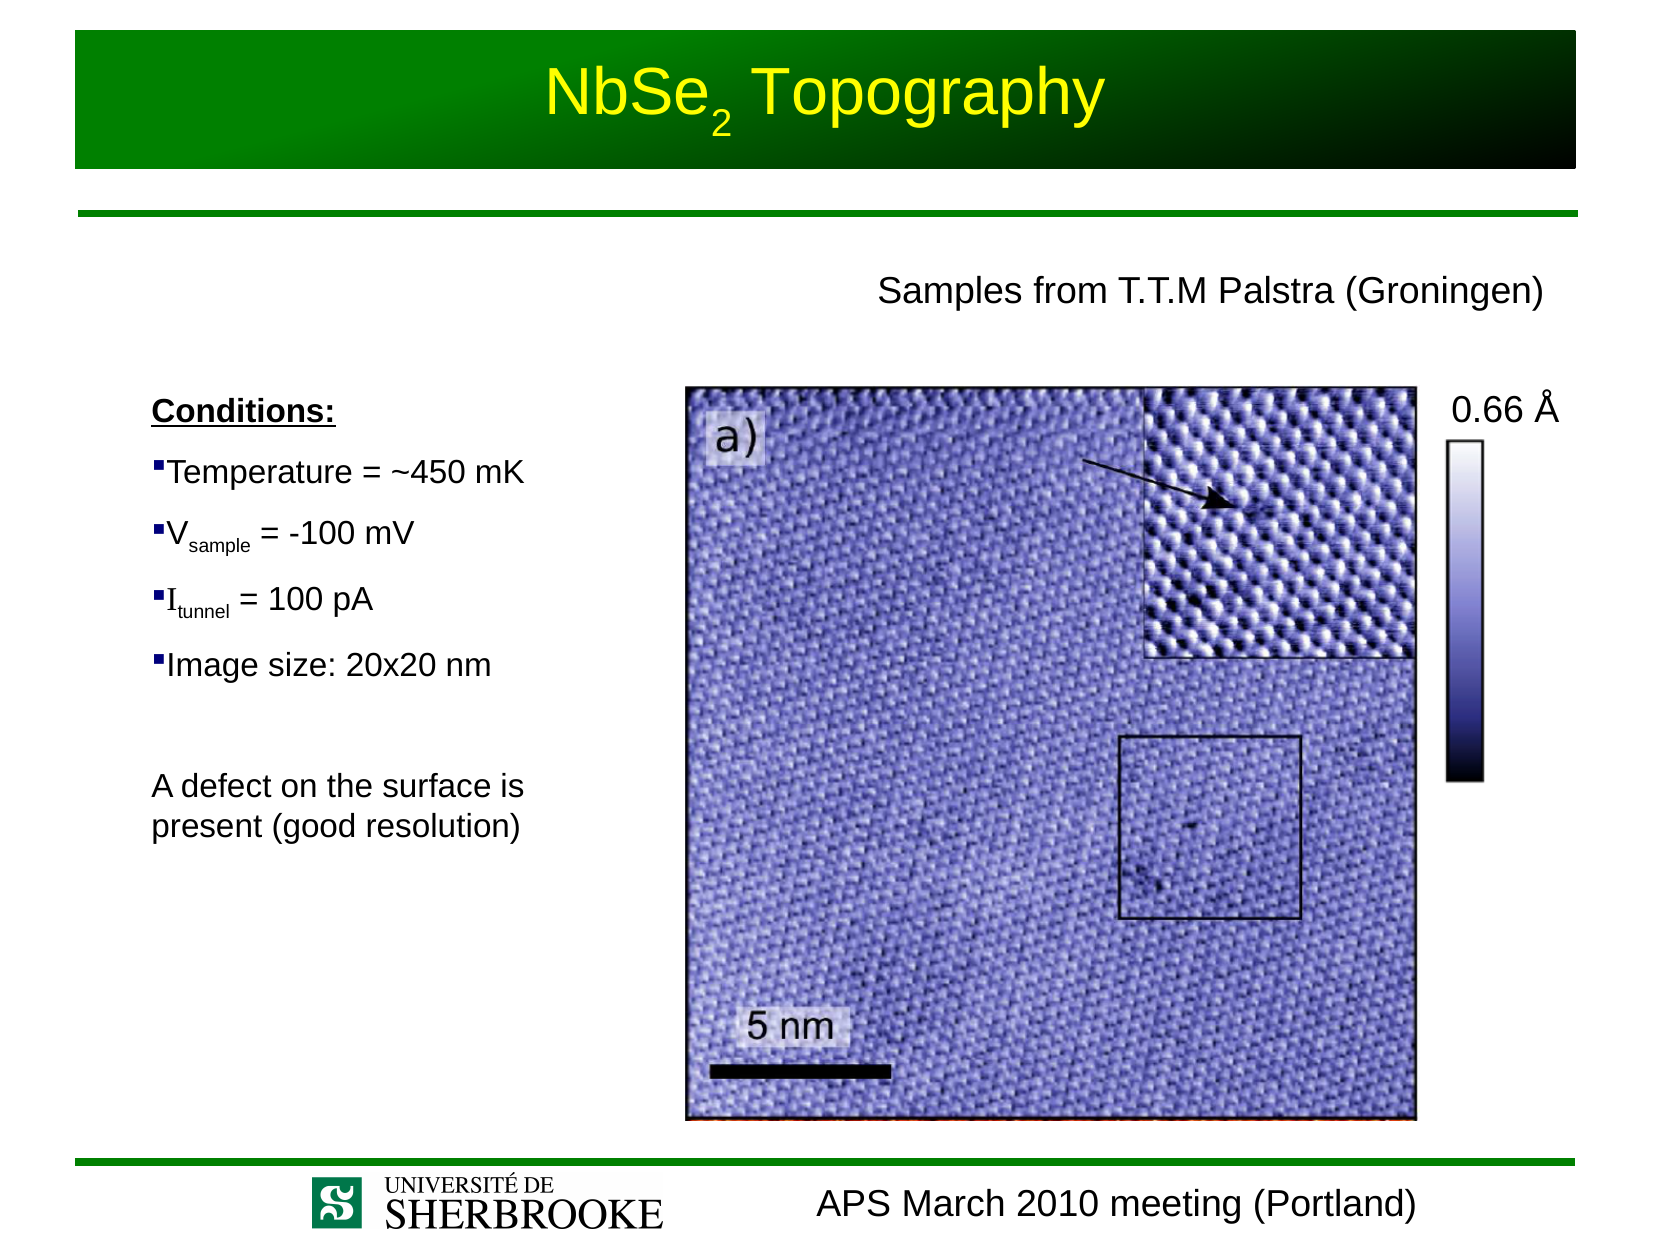

# NbSe2 Topography
Samples from T.T.M Palstra (Groningen)
0.66 Å
0
Conditions:
Temperature = ~450 mK
Vsample = -100 mV
Itunnel = 100 pA
Image size: 20x20 nm
A defect on the surface is present (good resolution)